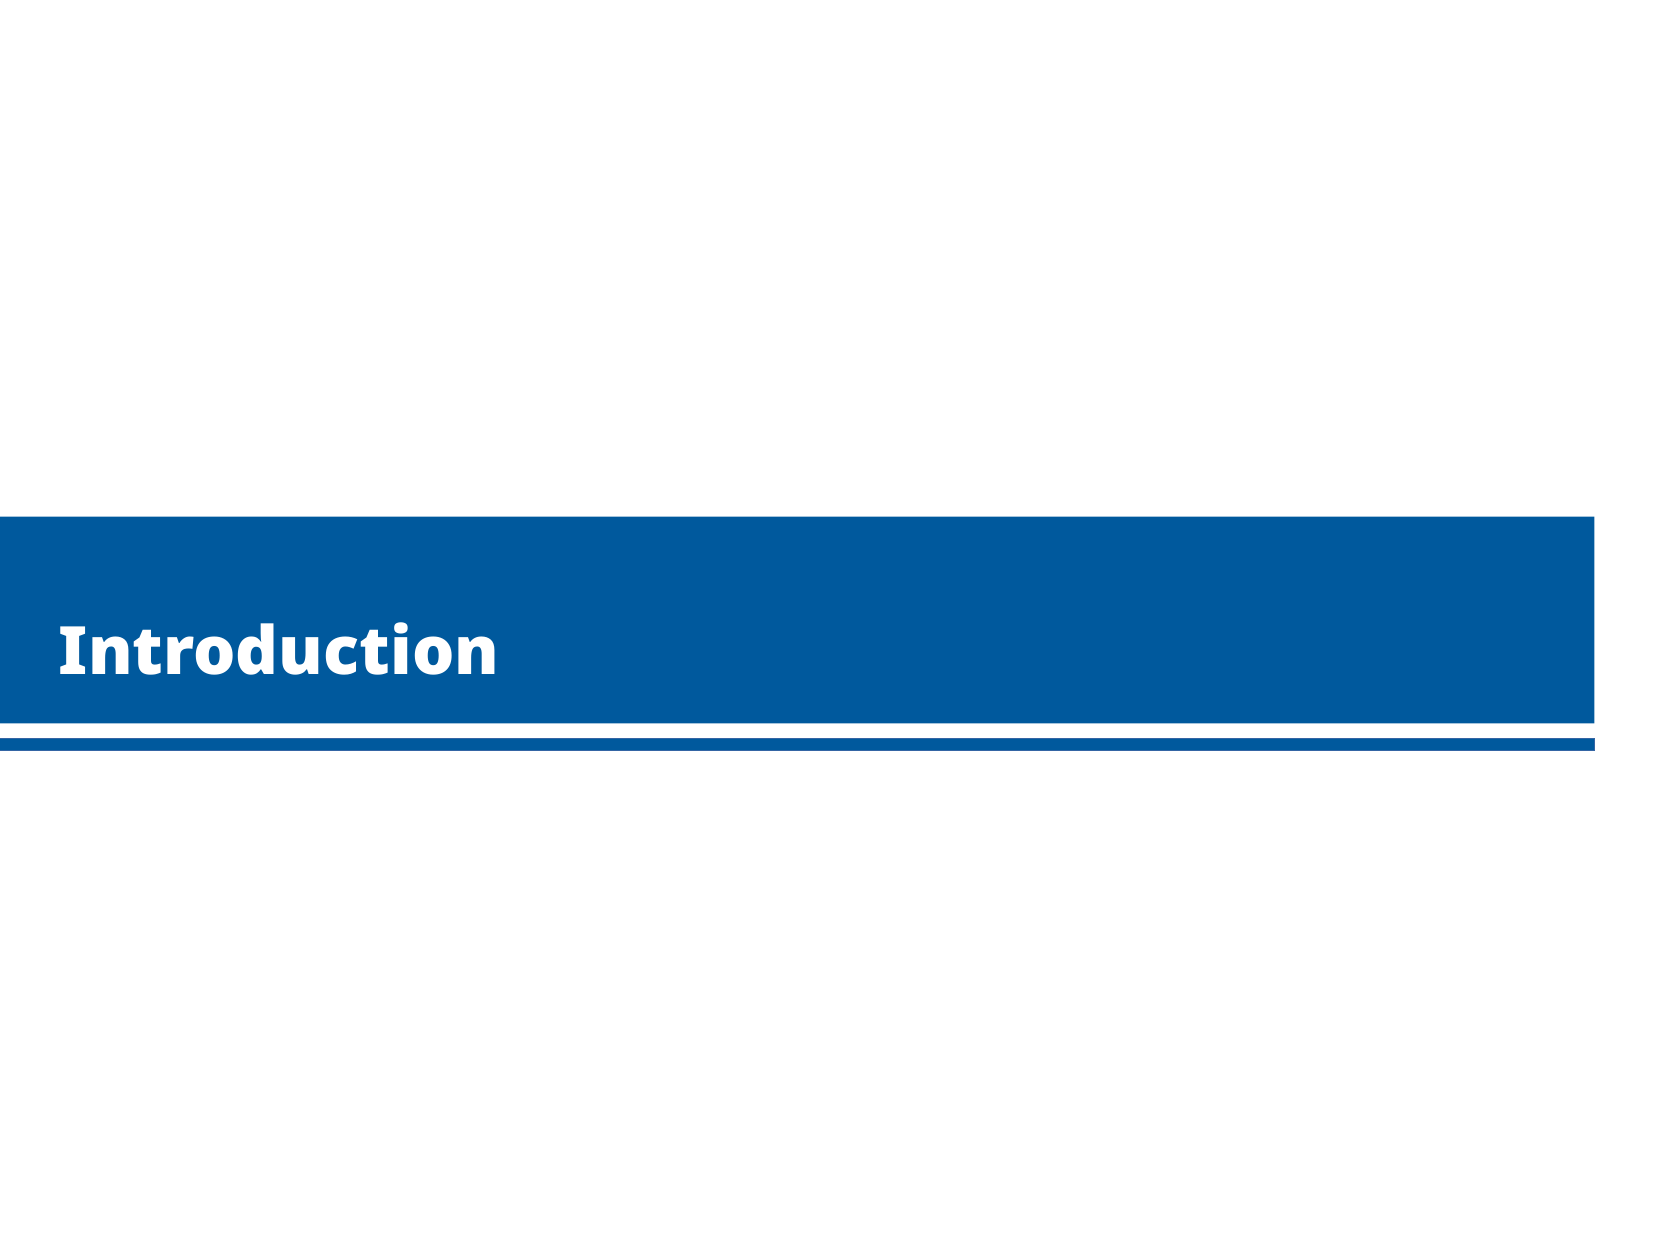

# Introduction
2
blog.lrdf.fr - Licence CC-BY-NC-SA